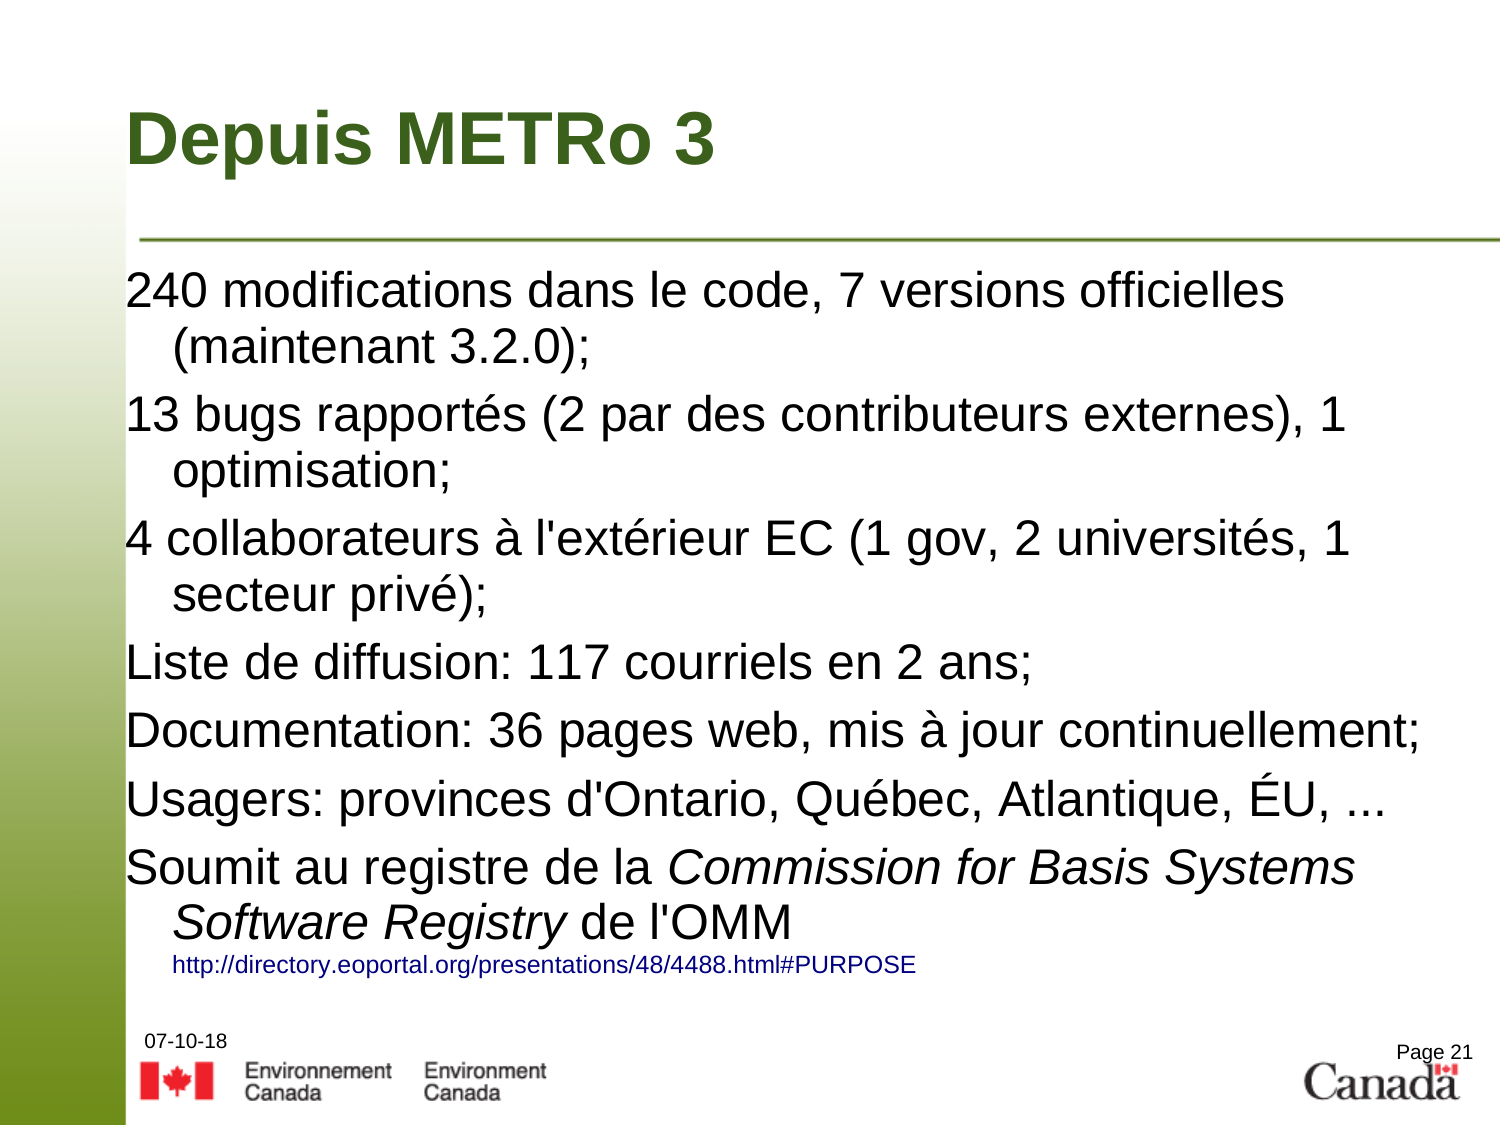

# Depuis METRo 3
240 modifications dans le code, 7 versions officielles (maintenant 3.2.0);
13 bugs rapportés (2 par des contributeurs externes), 1 optimisation;
4 collaborateurs à l'extérieur EC (1 gov, 2 universités, 1 secteur privé);
Liste de diffusion: 117 courriels en 2 ans;
Documentation: 36 pages web, mis à jour continuellement;
Usagers: provinces d'Ontario, Québec, Atlantique, ÉU, ...
Soumit au registre de la Commission for Basis Systems Software Registry de l'OMMhttp://directory.eoportal.org/presentations/48/4488.html#PURPOSE